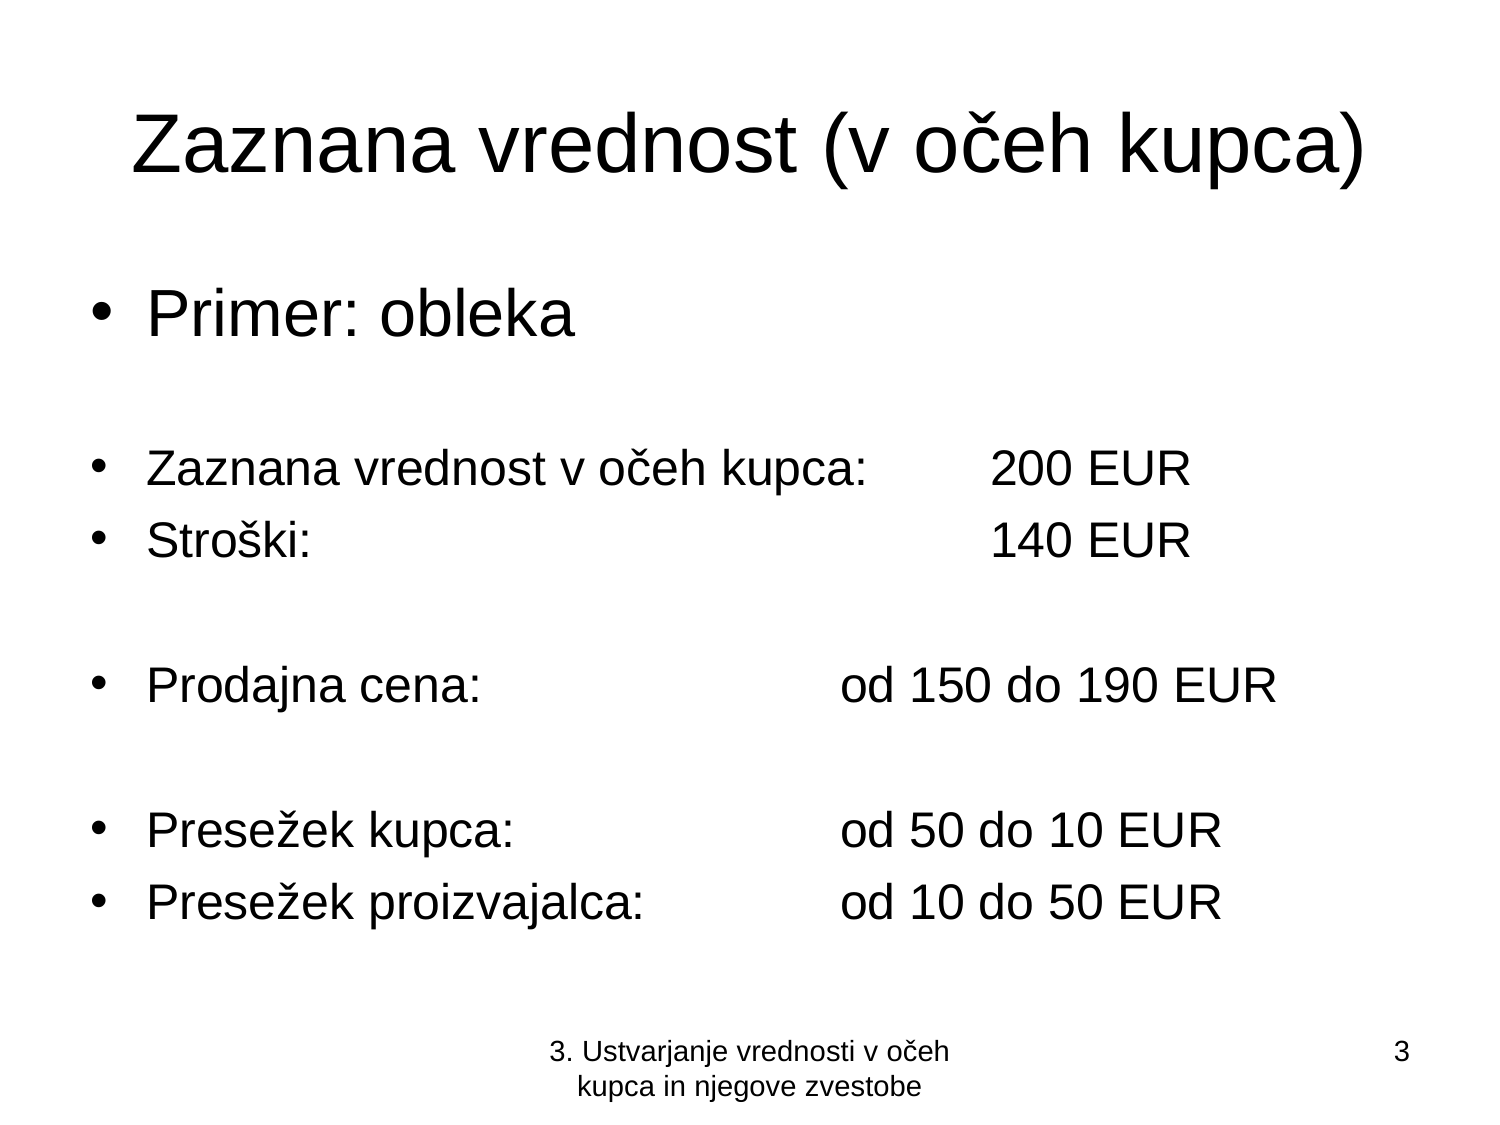

# Zaznana vrednost (v očeh kupca)
Primer: obleka
Zaznana vrednost v očeh kupca:	200 EUR
Stroški:					140 EUR
Prodajna cena:			od 150 do 190 EUR
Presežek kupca:			od 50 do 10 EUR
Presežek proizvajalca:		od 10 do 50 EUR
3. Ustvarjanje vrednosti v očeh kupca in njegove zvestobe